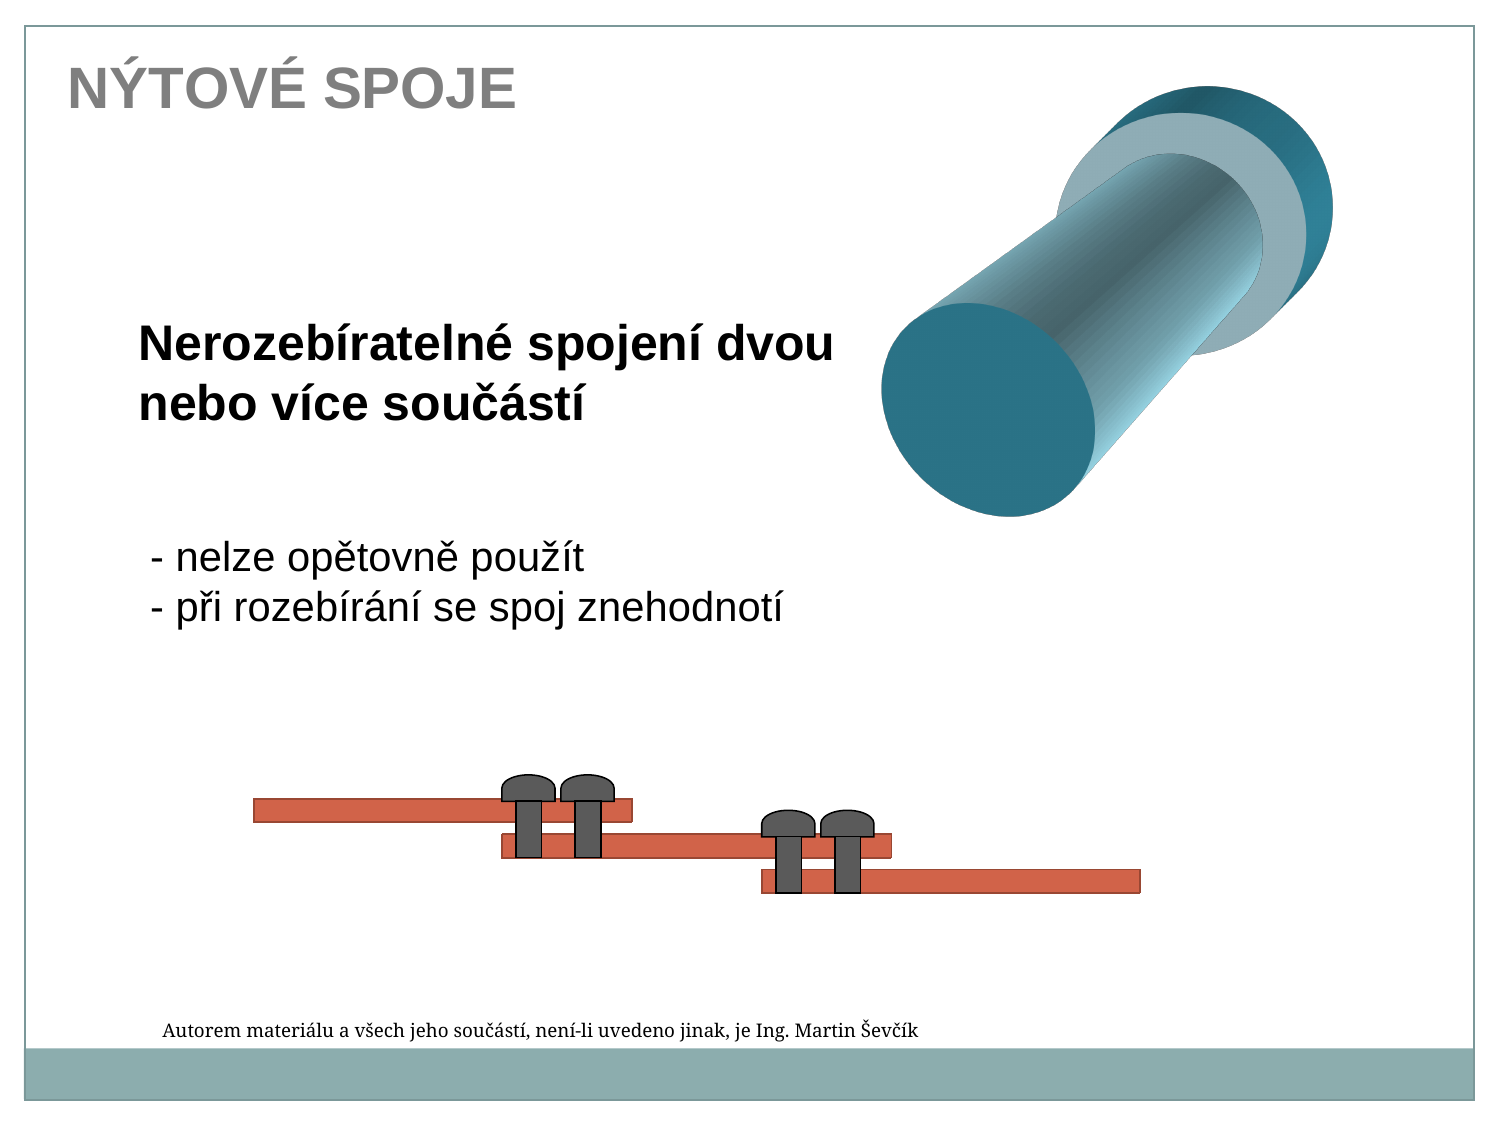

NÝTOVÉ SPOJE
Nerozebíratelné spojení dvou nebo více součástí
 - nelze opětovně použít
 - při rozebírání se spoj znehodnotí
Autorem materiálu a všech jeho součástí, není-li uvedeno jinak, je Ing. Martin Ševčík